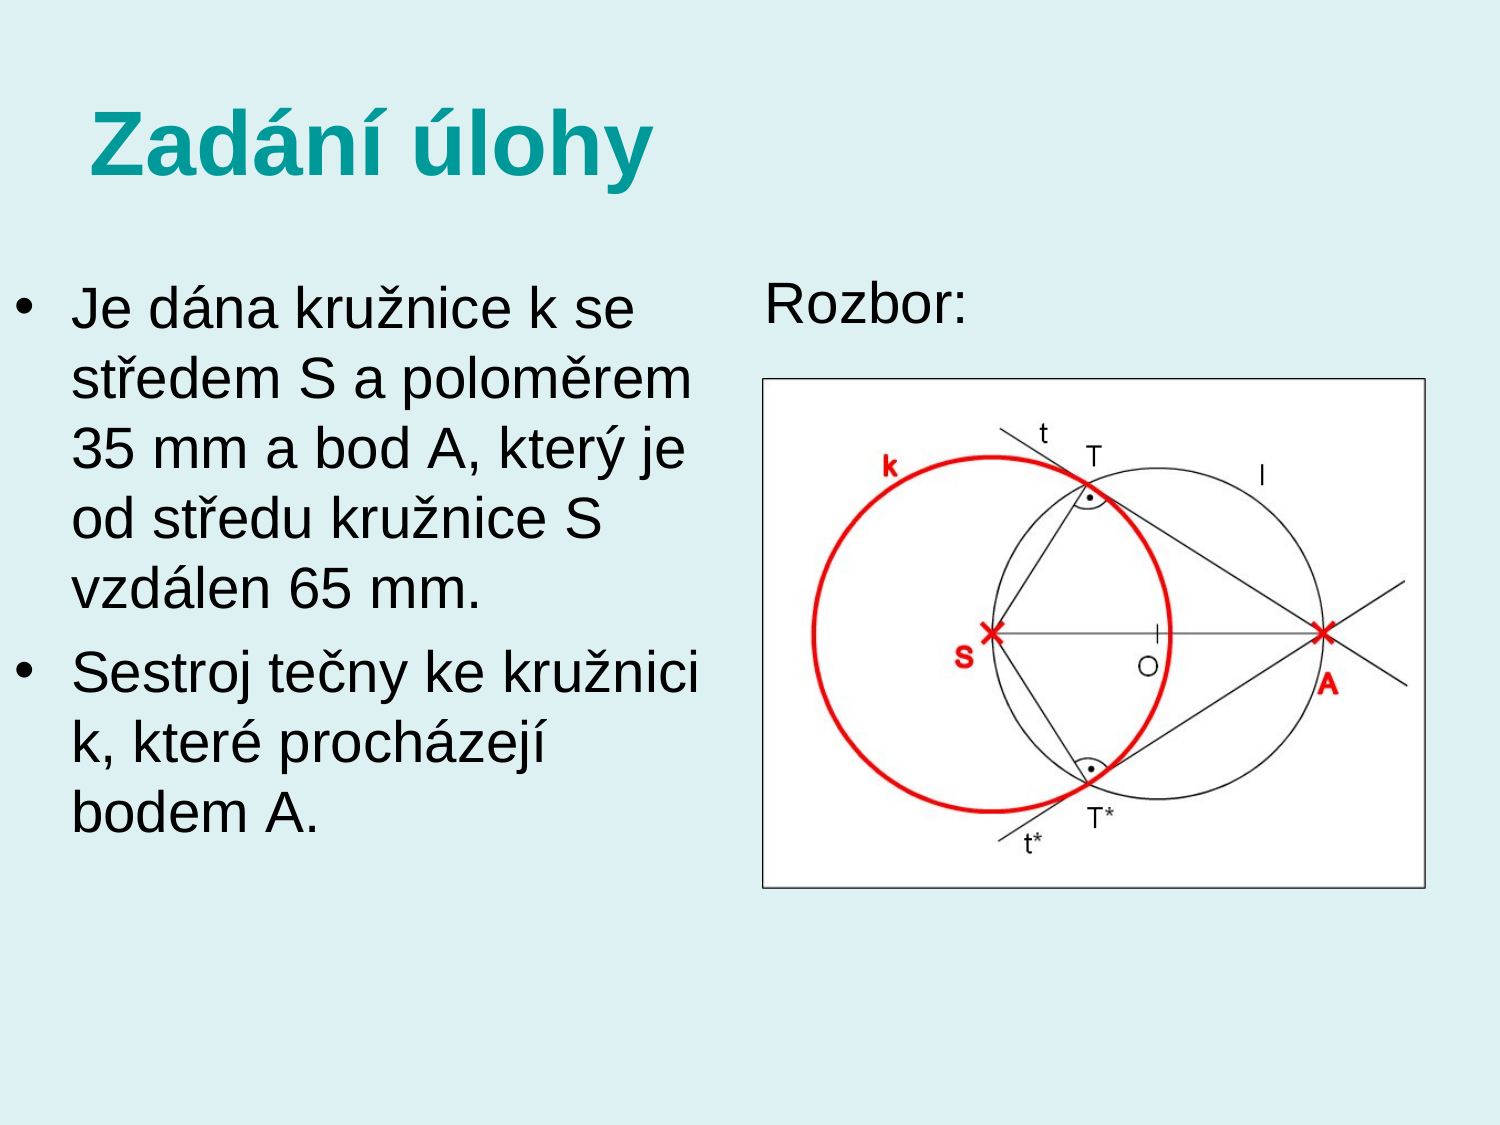

# Zadání úlohy
Rozbor:
Je dána kružnice k se středem S a poloměrem 35 mm a bod A, který je od středu kružnice S vzdálen 65 mm.
Sestroj tečny ke kružnici k, které procházejí bodem A.